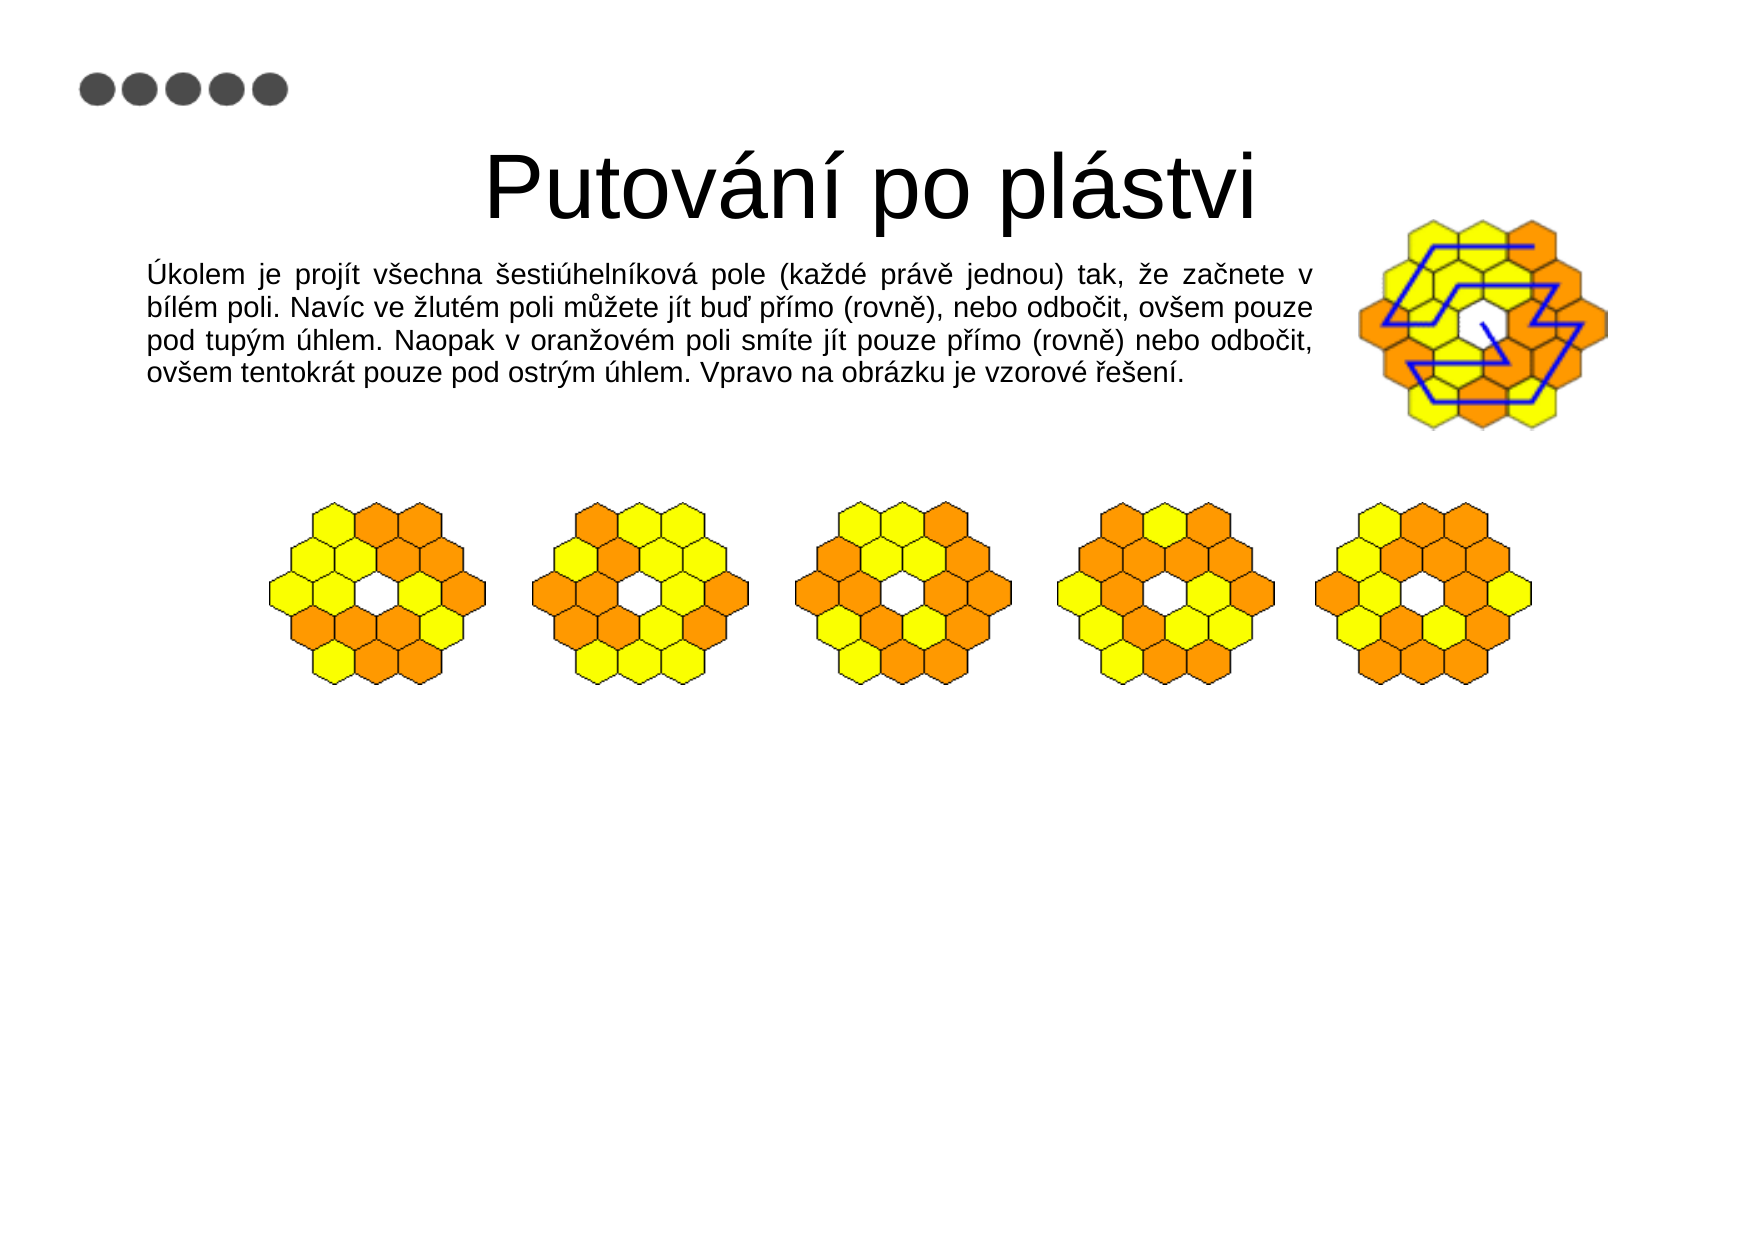

# Putování po plástvi
Úkolem je projít všechna šestiúhelníková pole (každé právě jednou) tak, že začnete v bílém poli. Navíc ve žlutém poli můžete jít buď přímo (rovně), nebo odbočit, ovšem pouze pod tupým úhlem. Naopak v oranžovém poli smíte jít pouze přímo (rovně) nebo odbočit, ovšem tentokrát pouze pod ostrým úhlem. Vpravo na obrázku je vzorové řešení.